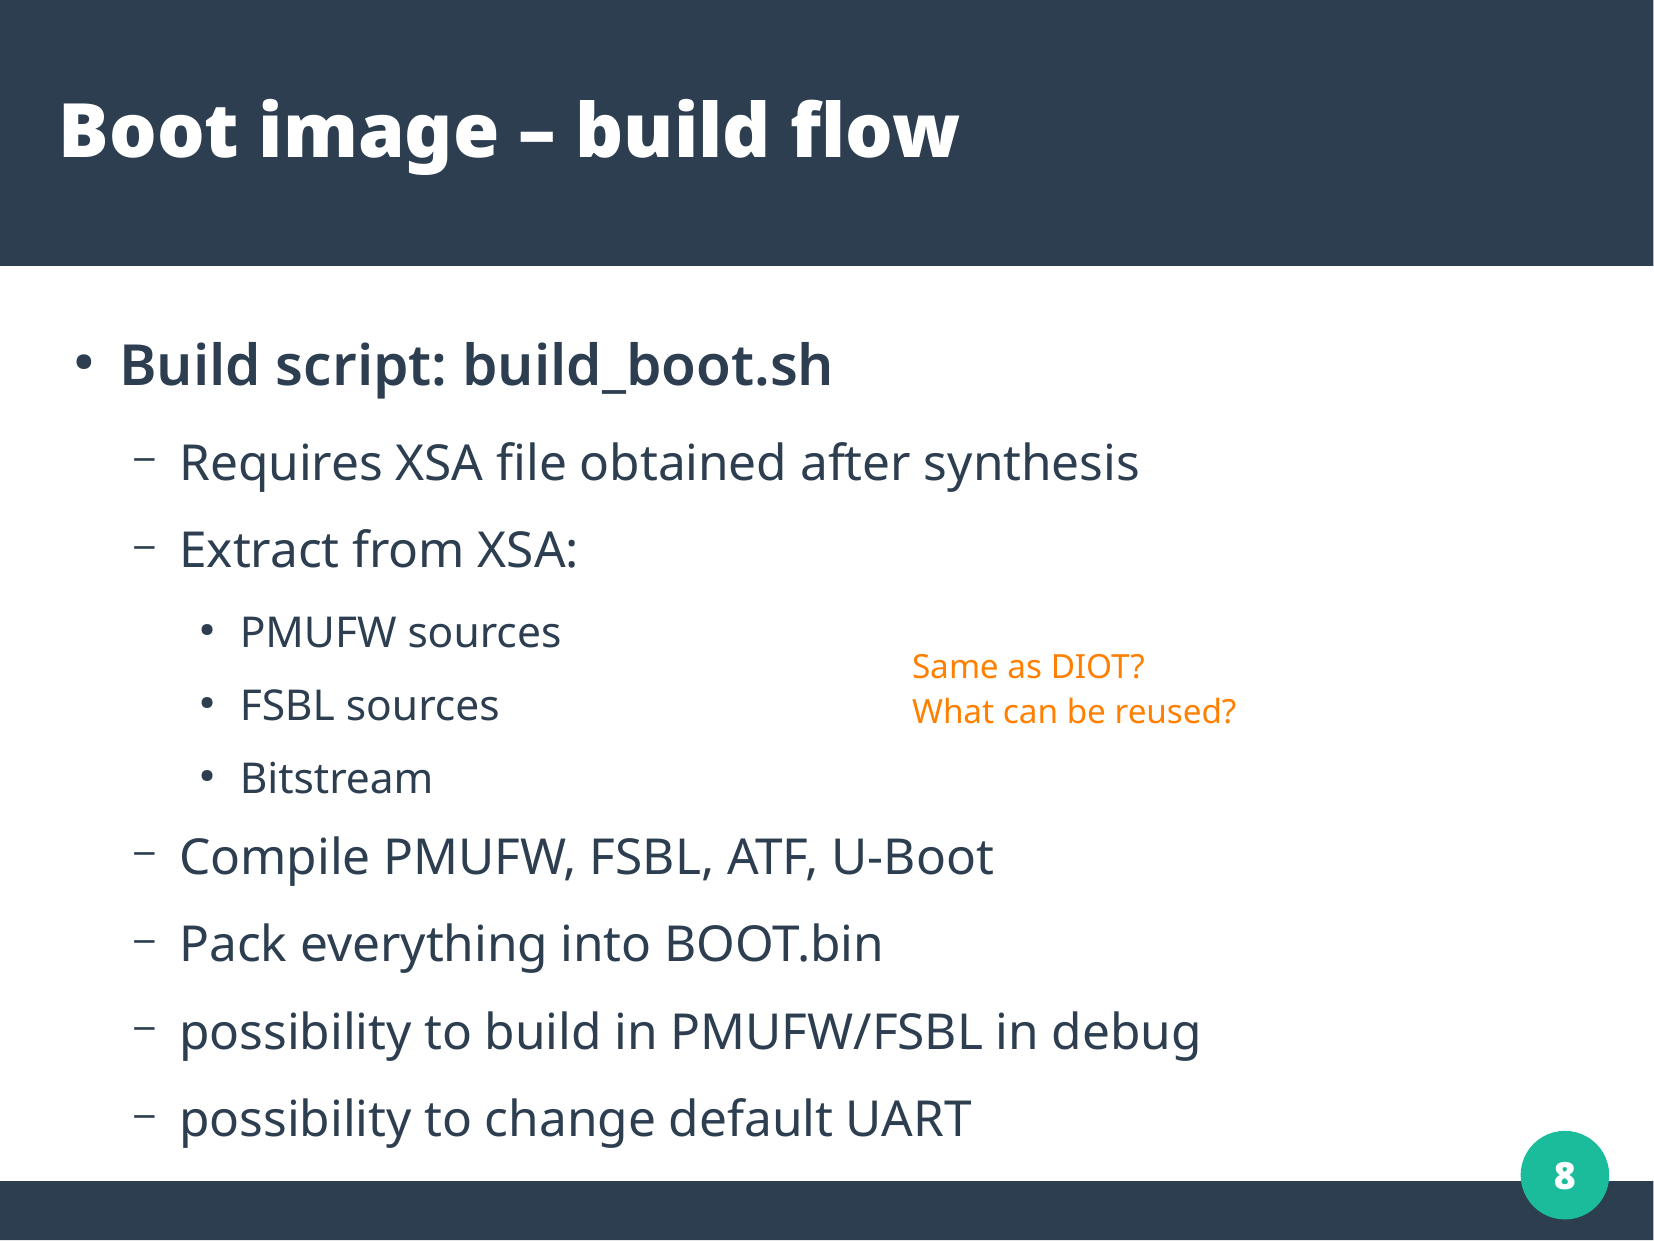

# Boot image – build flow
Build script: build_boot.sh
Requires XSA file obtained after synthesis
Extract from XSA:
PMUFW sources
FSBL sources
Bitstream
Compile PMUFW, FSBL, ATF, U-Boot
Pack everything into BOOT.bin
possibility to build in PMUFW/FSBL in debug
possibility to change default UART
Same as DIOT?
What can be reused?
8